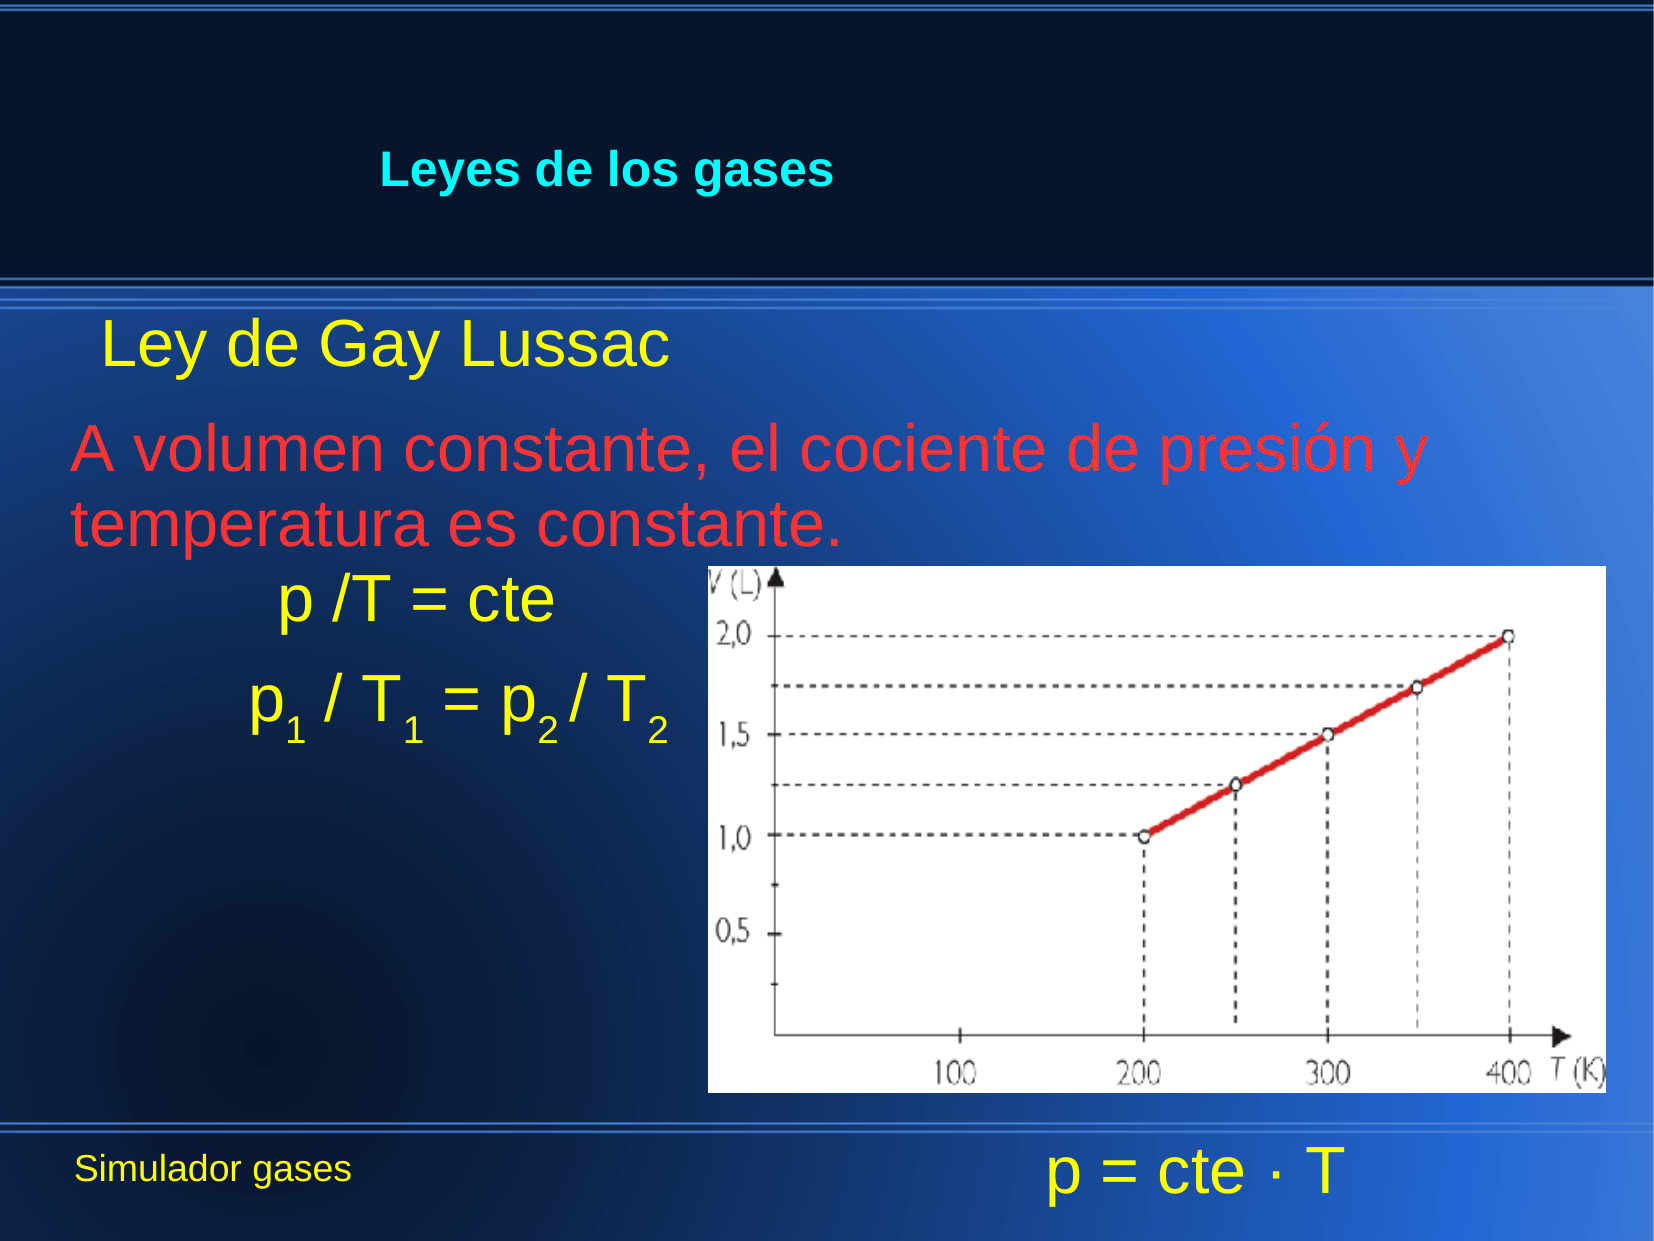

Leyes de los gases
# Ley de Gay Lussac
A volumen constante, el cociente de presión y temperatura es constante.
p /T = cte
p1 / T1 = p2 / T2
p = cte · T
Simulador gases